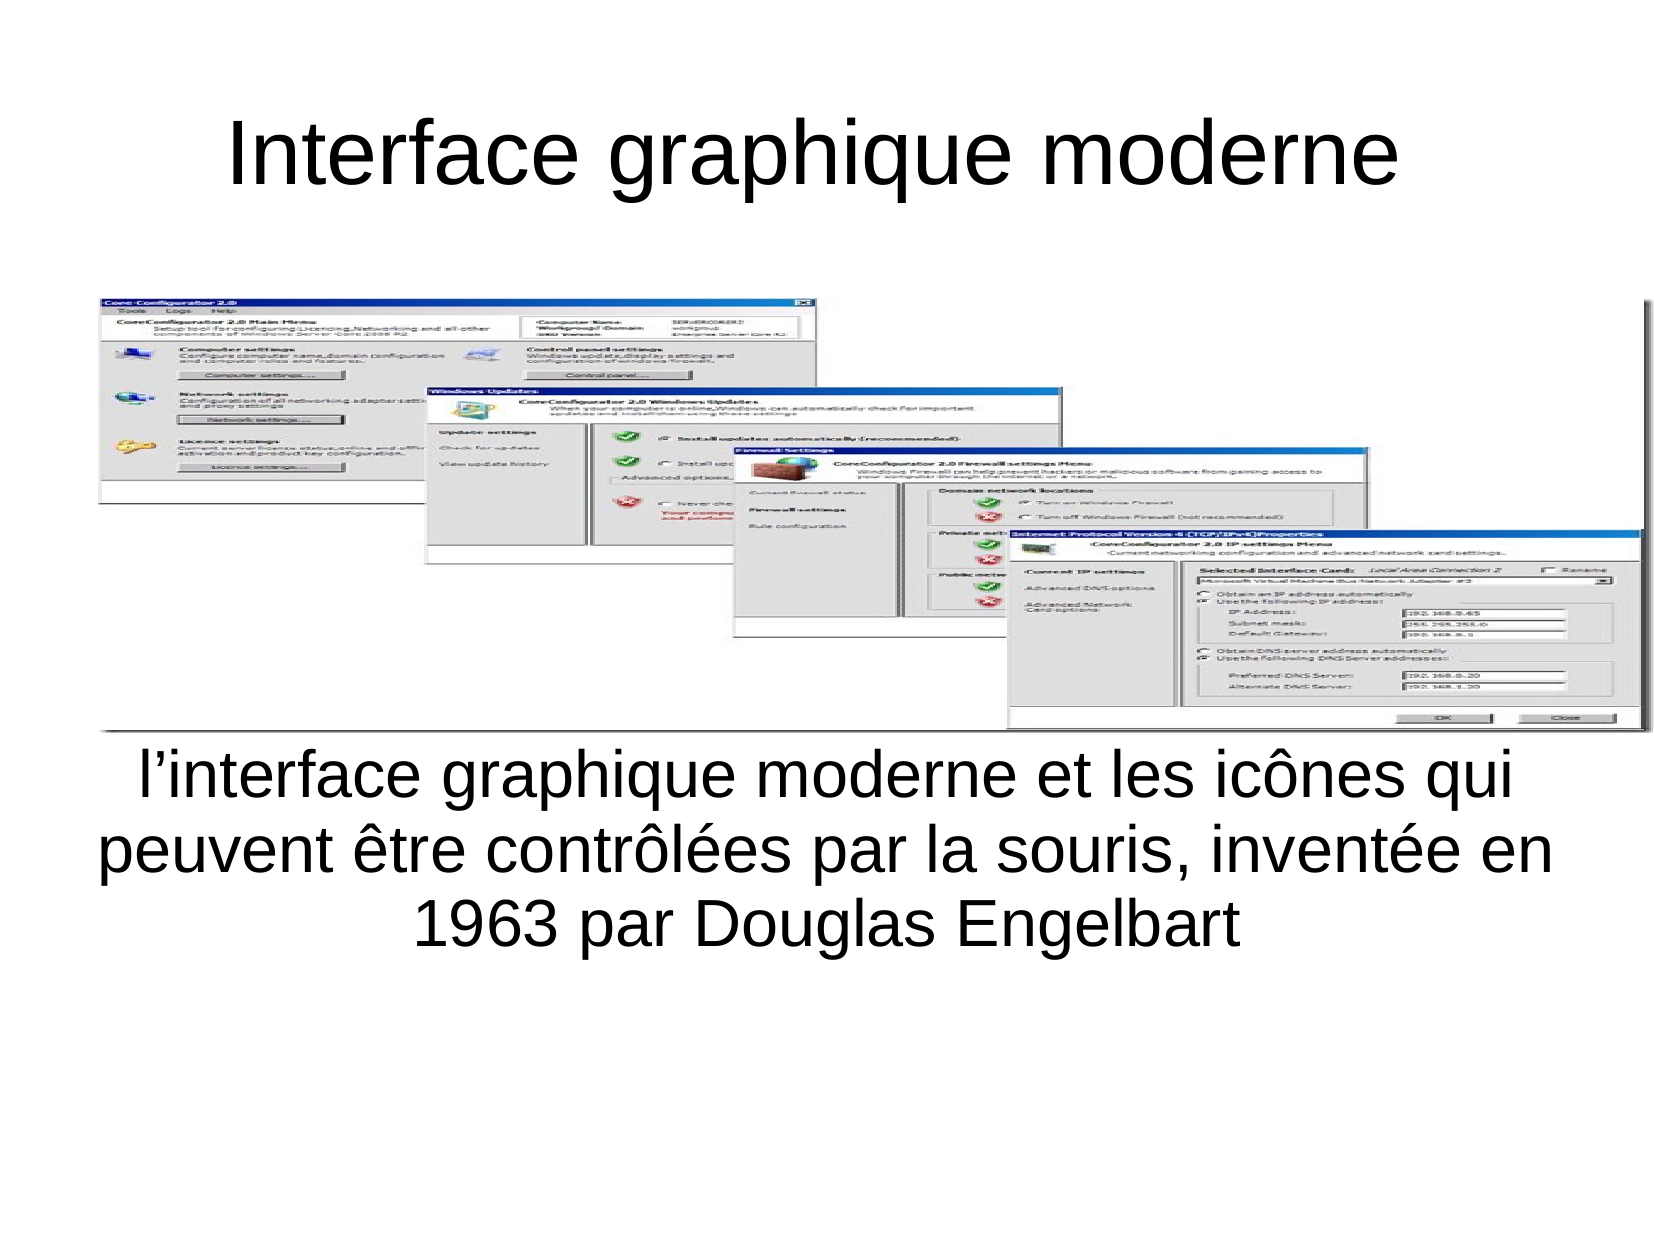

# Interface graphique moderne
l’interface graphique moderne et les icônes qui peuvent être contrôlées par la souris, inventée en 1963 par Douglas Engelbart